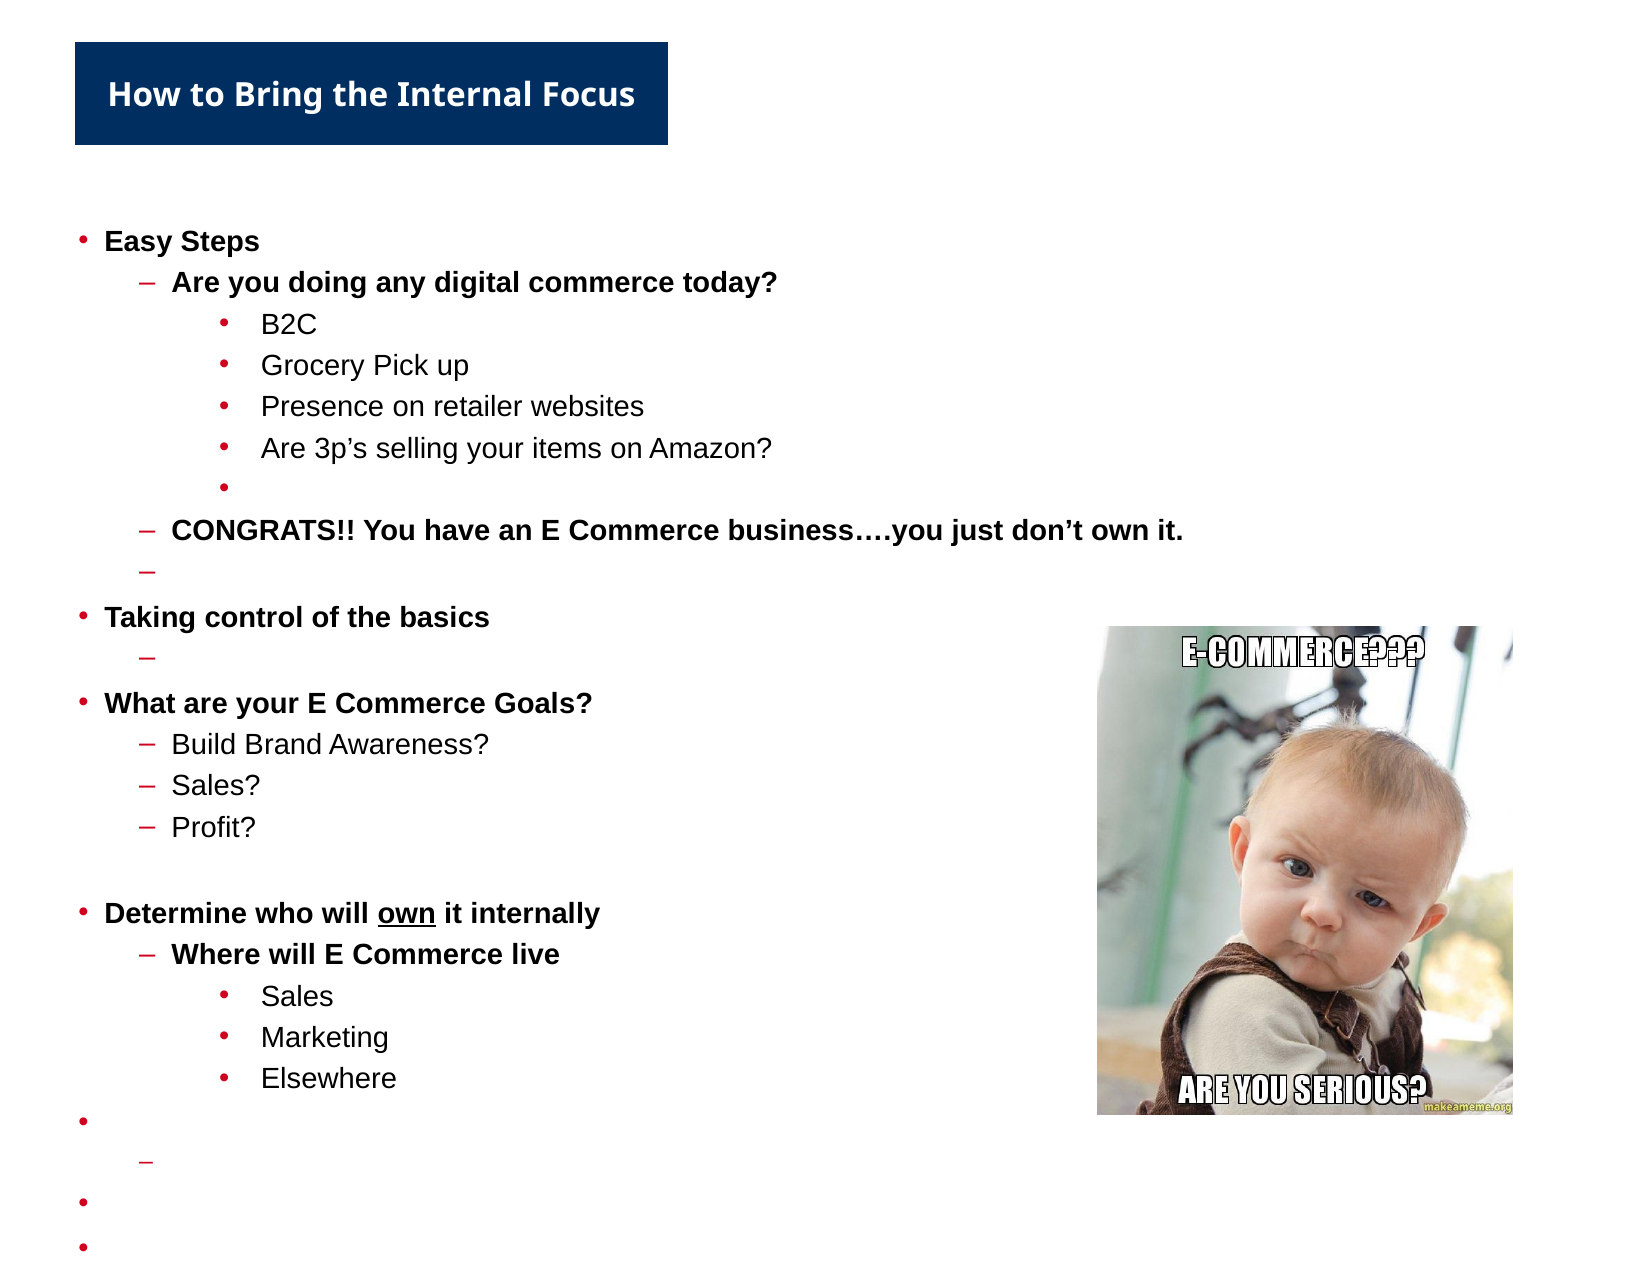

How to Bring the Internal Focus
# Easy Steps
Are you doing any digital commerce today?
B2C
Grocery Pick up
Presence on retailer websites
Are 3p’s selling your items on Amazon?
CONGRATS!! You have an E Commerce business….you just don’t own it.
Taking control of the basics
What are your E Commerce Goals?
Build Brand Awareness?
Sales?
Profit?
Determine who will own it internally
Where will E Commerce live
Sales
Marketing
Elsewhere